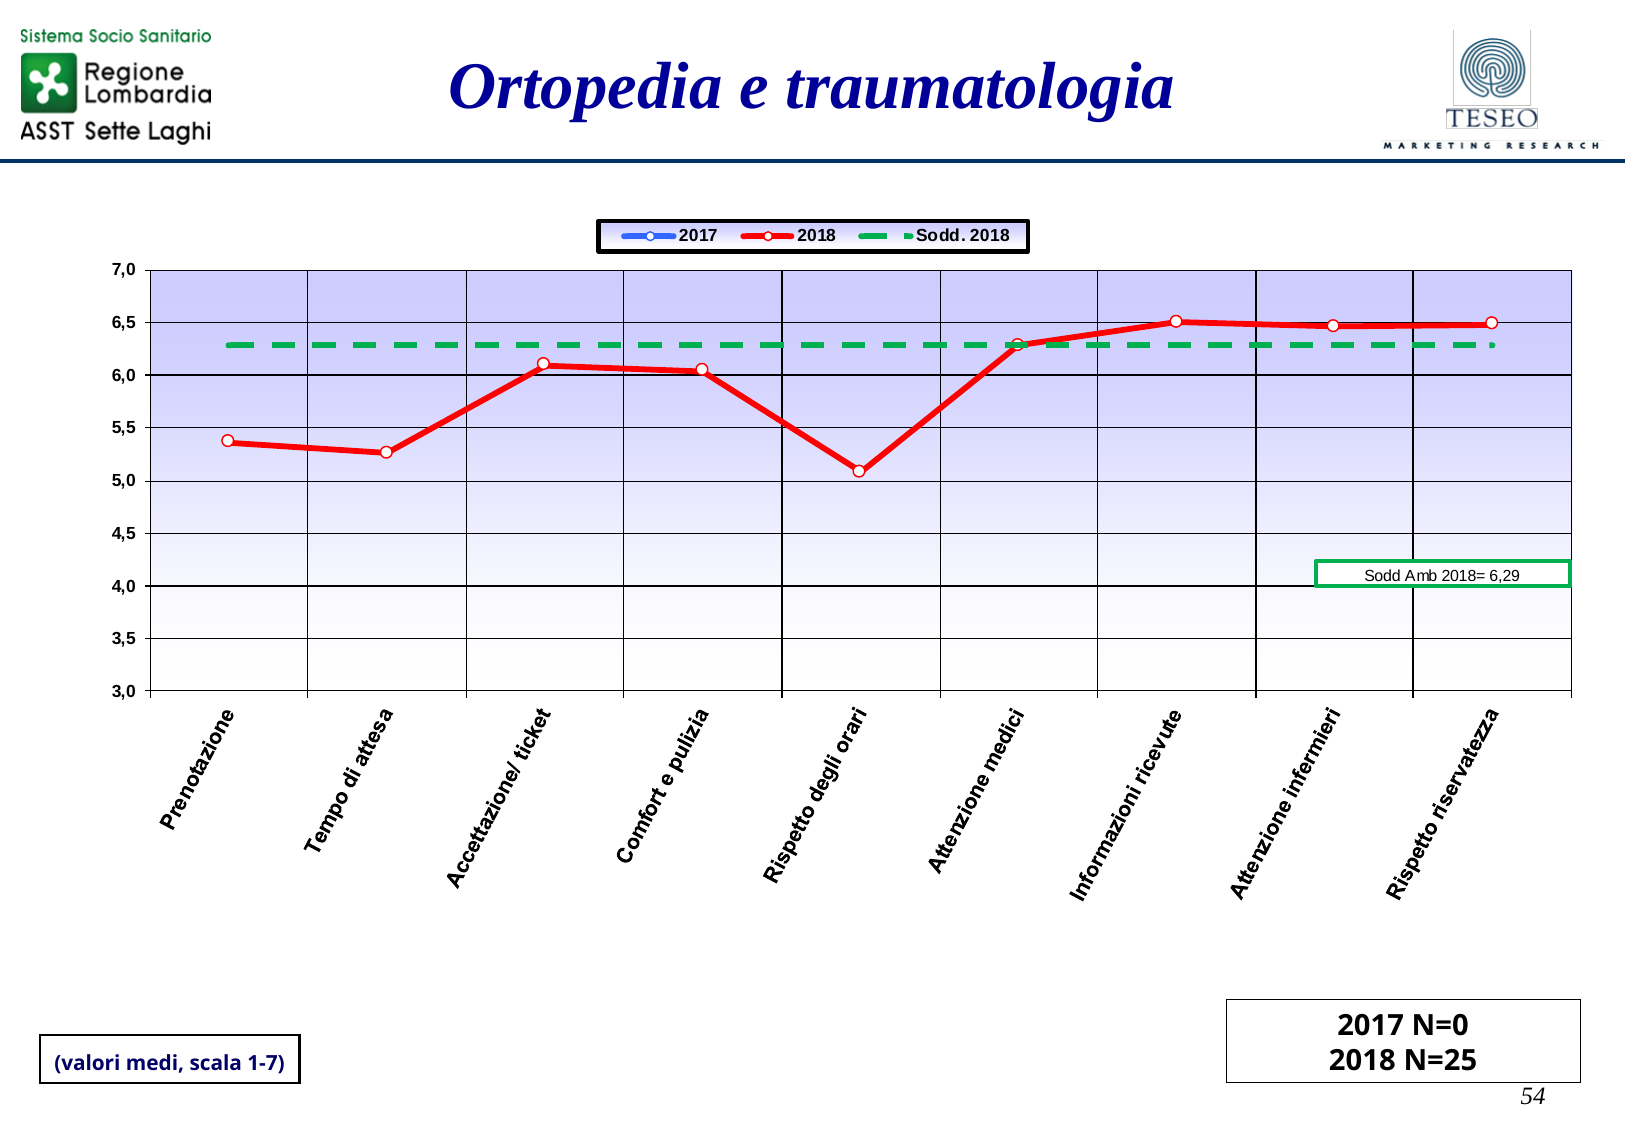

Ortopedia e traumatologia
2017 N=0
2018 N=25
(valori medi, scala 1-7)